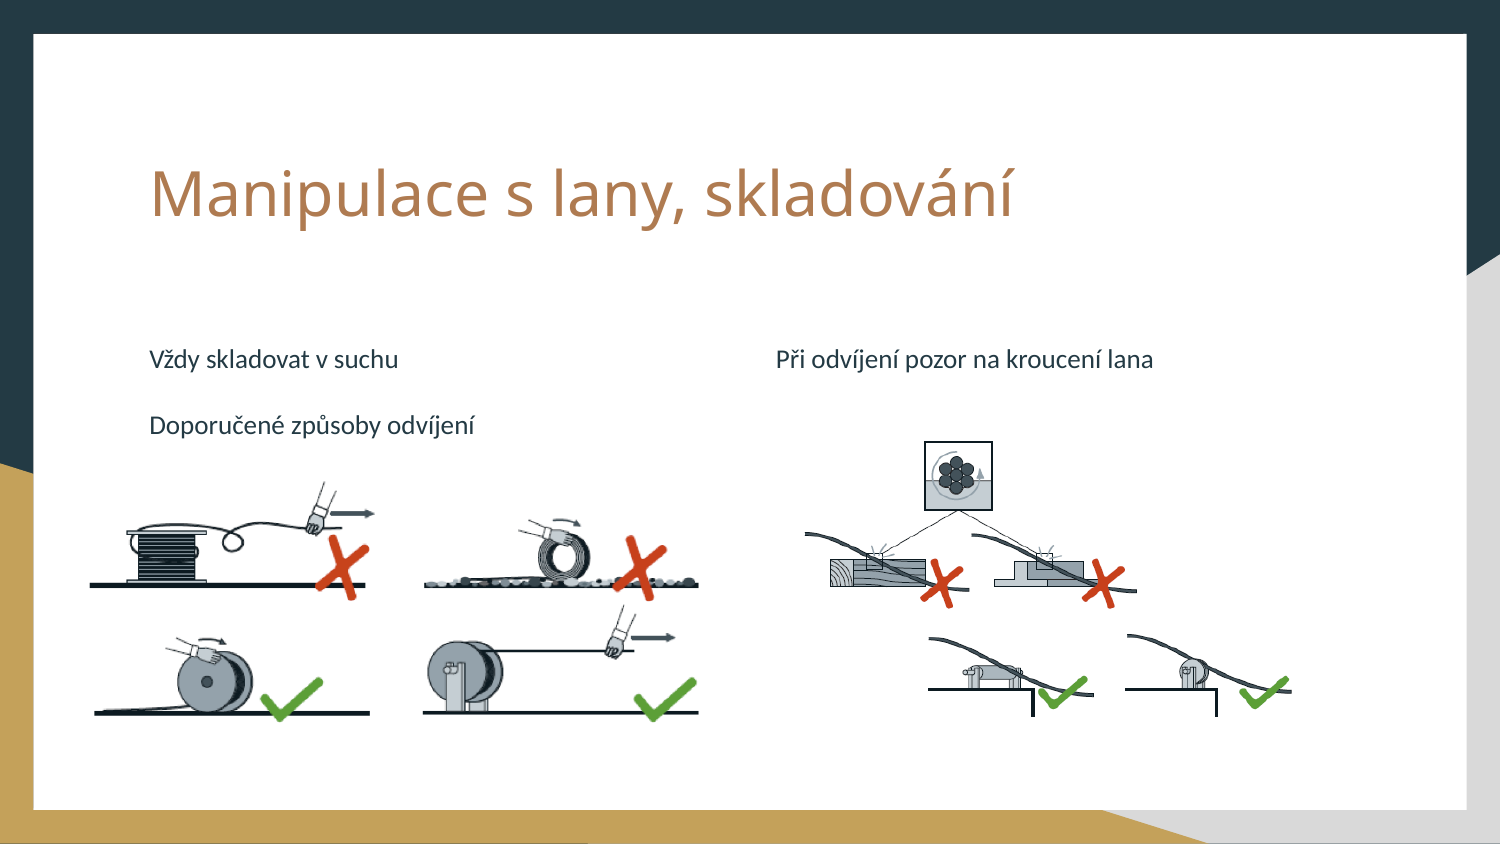

# Manipulace s lany, skladování
Vždy skladovat v suchu
Doporučené způsoby odvíjení
Při odvíjení pozor na kroucení lana